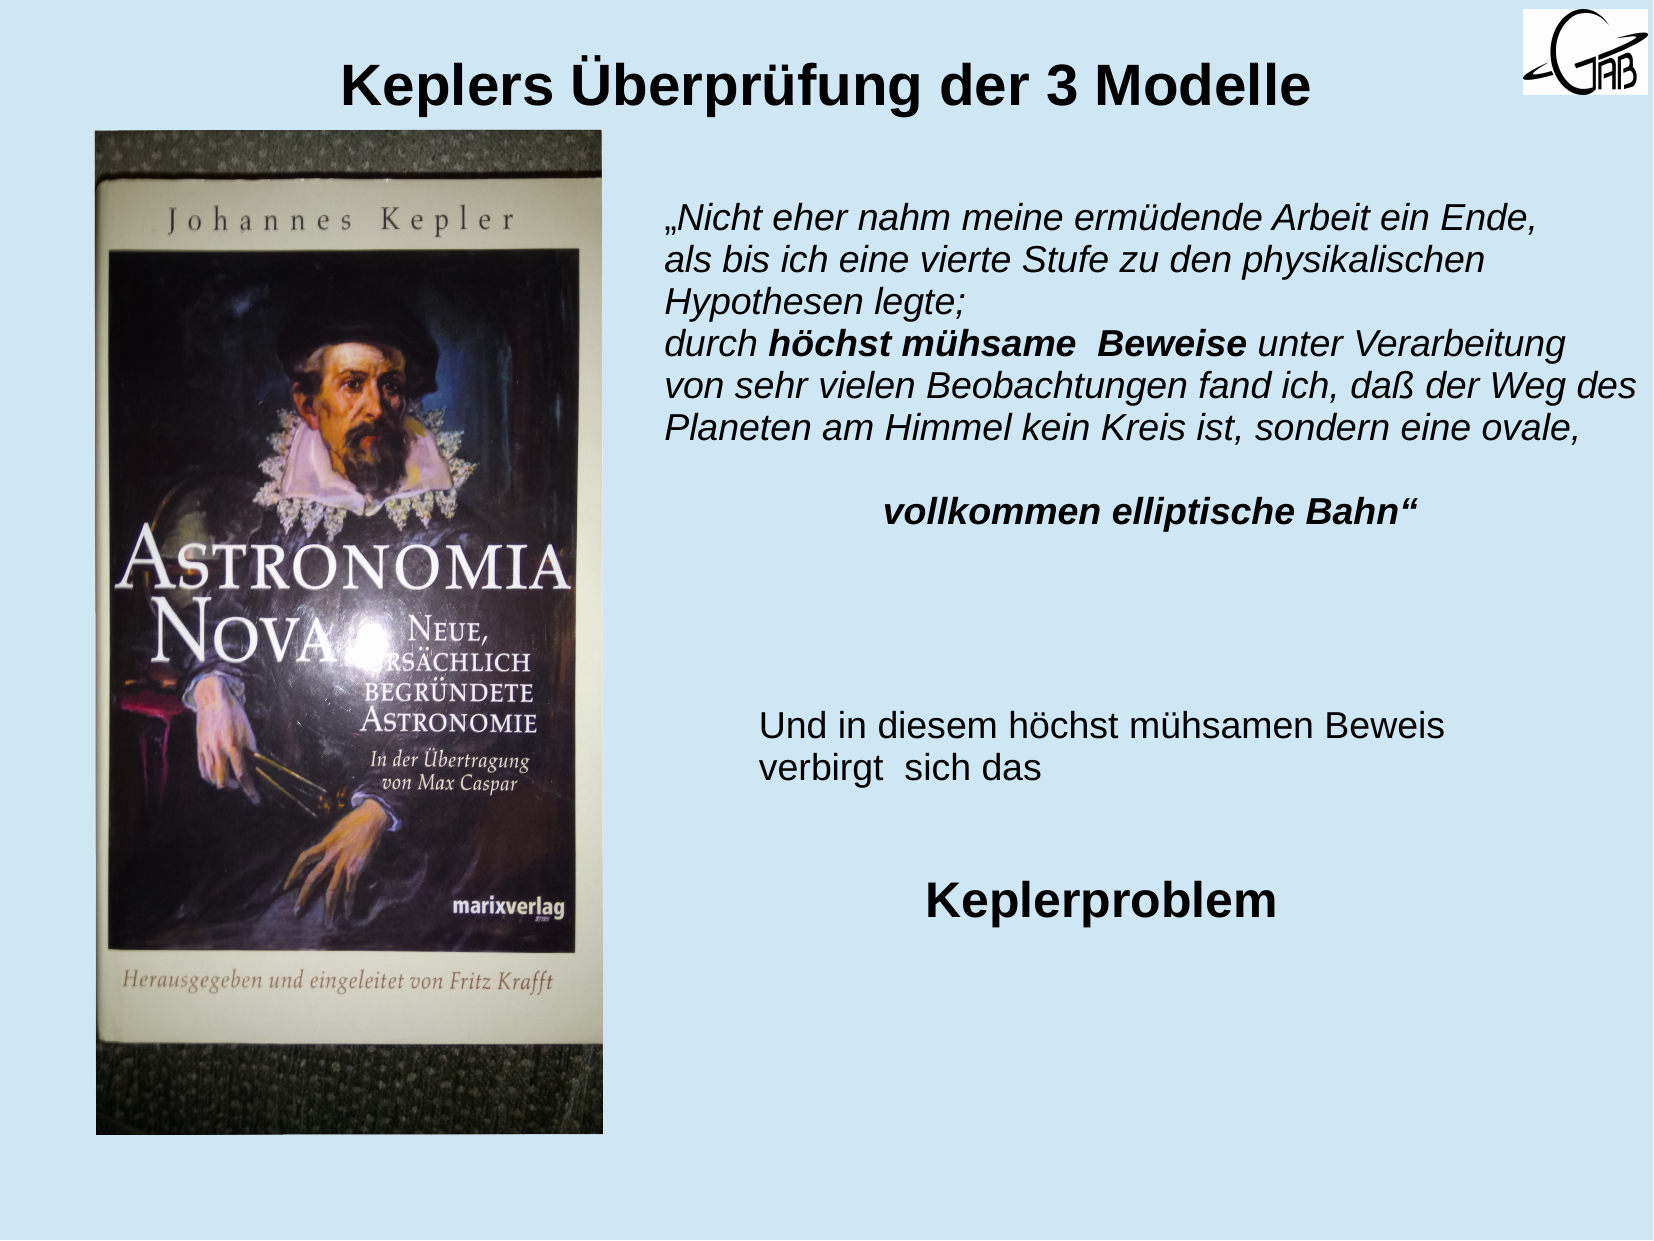

# Keplers Überprüfung der 3 Modelle
„Nicht eher nahm meine ermüdende Arbeit ein Ende,
als bis ich eine vierte Stufe zu den physikalischen
Hypothesen legte;
durch höchst mühsame Beweise unter Verarbeitung
von sehr vielen Beobachtungen fand ich, daß der Weg des
Planeten am Himmel kein Kreis ist, sondern eine ovale,
vollkommen elliptische Bahn“
Und in diesem höchst mühsamen Beweis
verbirgt sich das
Keplerproblem